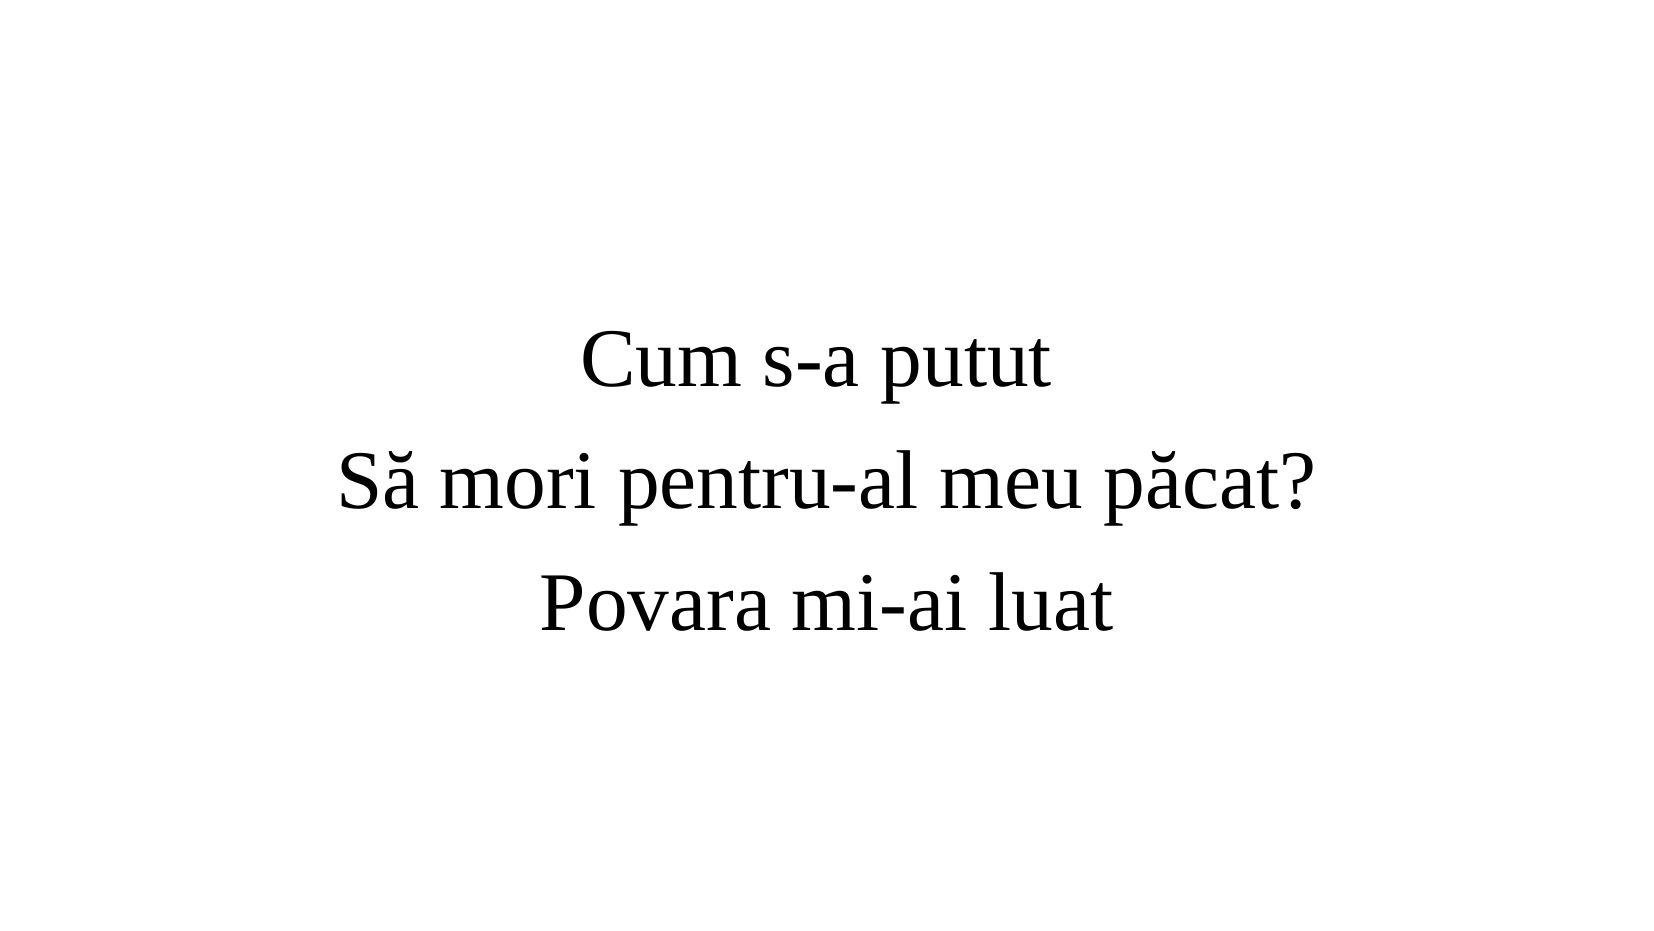

# Cum s-a putut
Să mori pentru-al meu păcat?
Povara mi-ai luat